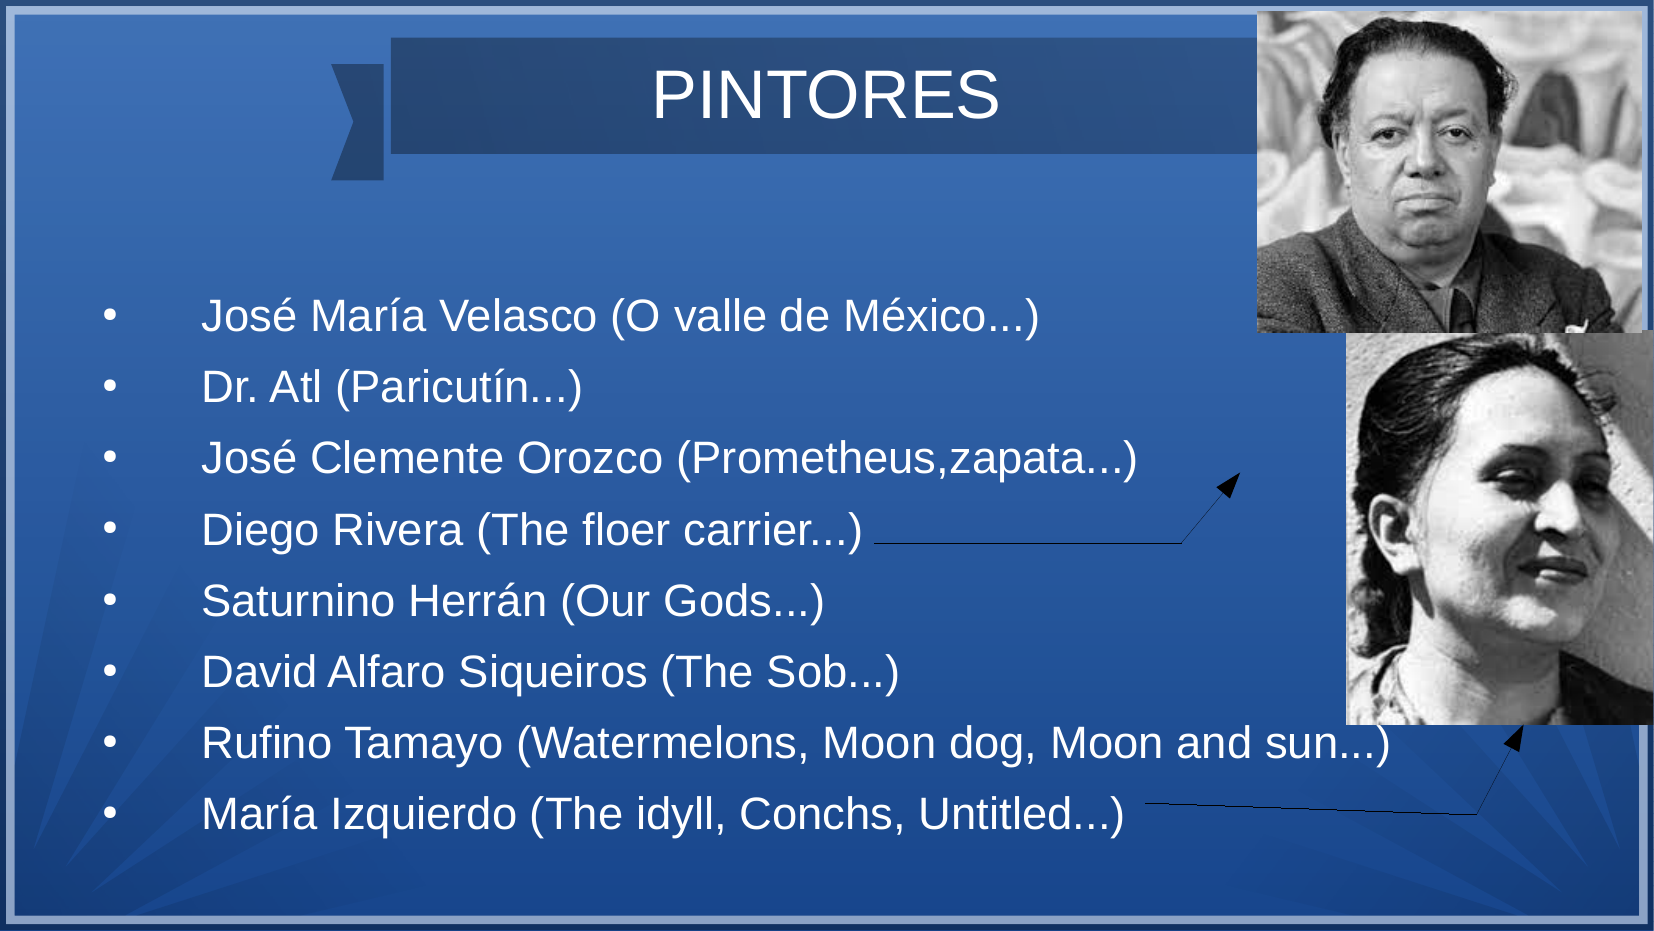

# PINTORES
 José María Velasco (O valle de México...)
 Dr. Atl (Paricutín...)
 José Clemente Orozco (Prometheus,zapata...)
 Diego Rivera (The floer carrier...)
 Saturnino Herrán (Our Gods...)
 David Alfaro Siqueiros (The Sob...)
 Rufino Tamayo (Watermelons, Moon dog, Moon and sun...)
 María Izquierdo (The idyll, Conchs, Untitled...)